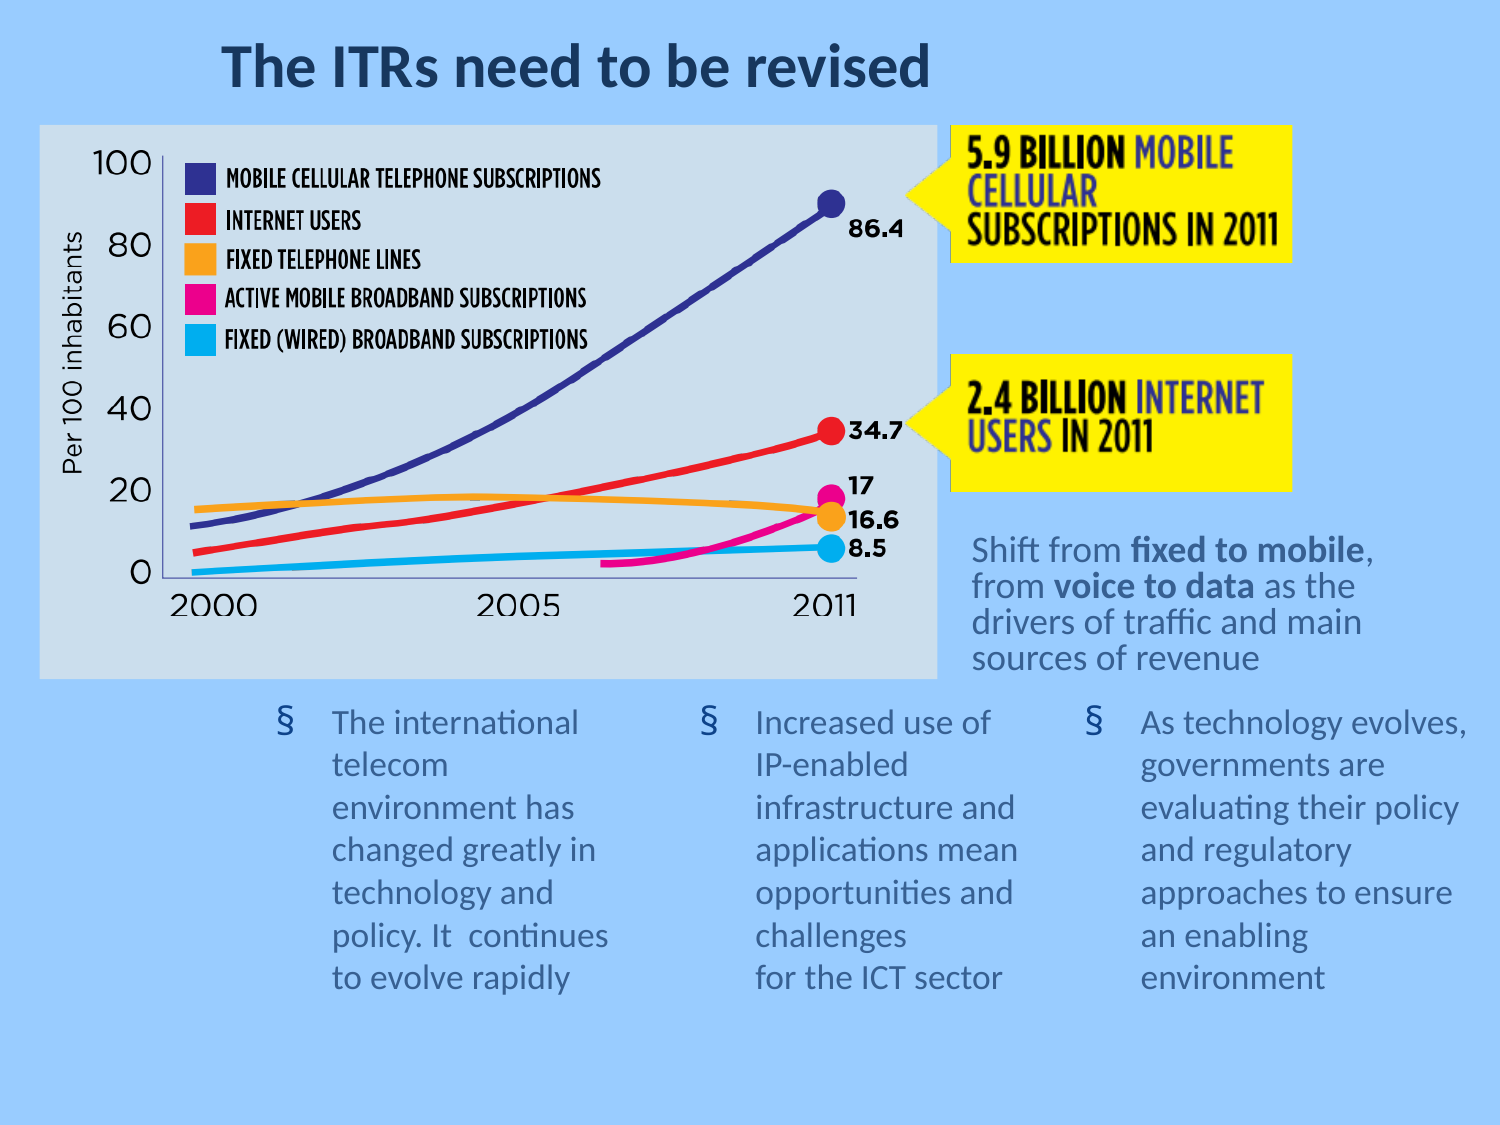

The ITRs need to be revised
Shift from fixed to mobile, from voice to data as the drivers of traffic and main sources of revenue
The international telecom environment has changed greatly in technology and policy. It continues to evolve rapidly
Increased use of
IP-enabled infrastructure and applications mean opportunities and challenges
for the ICT sector
As technology evolves, governments are evaluating their policy and regulatory approaches to ensure an enabling environment